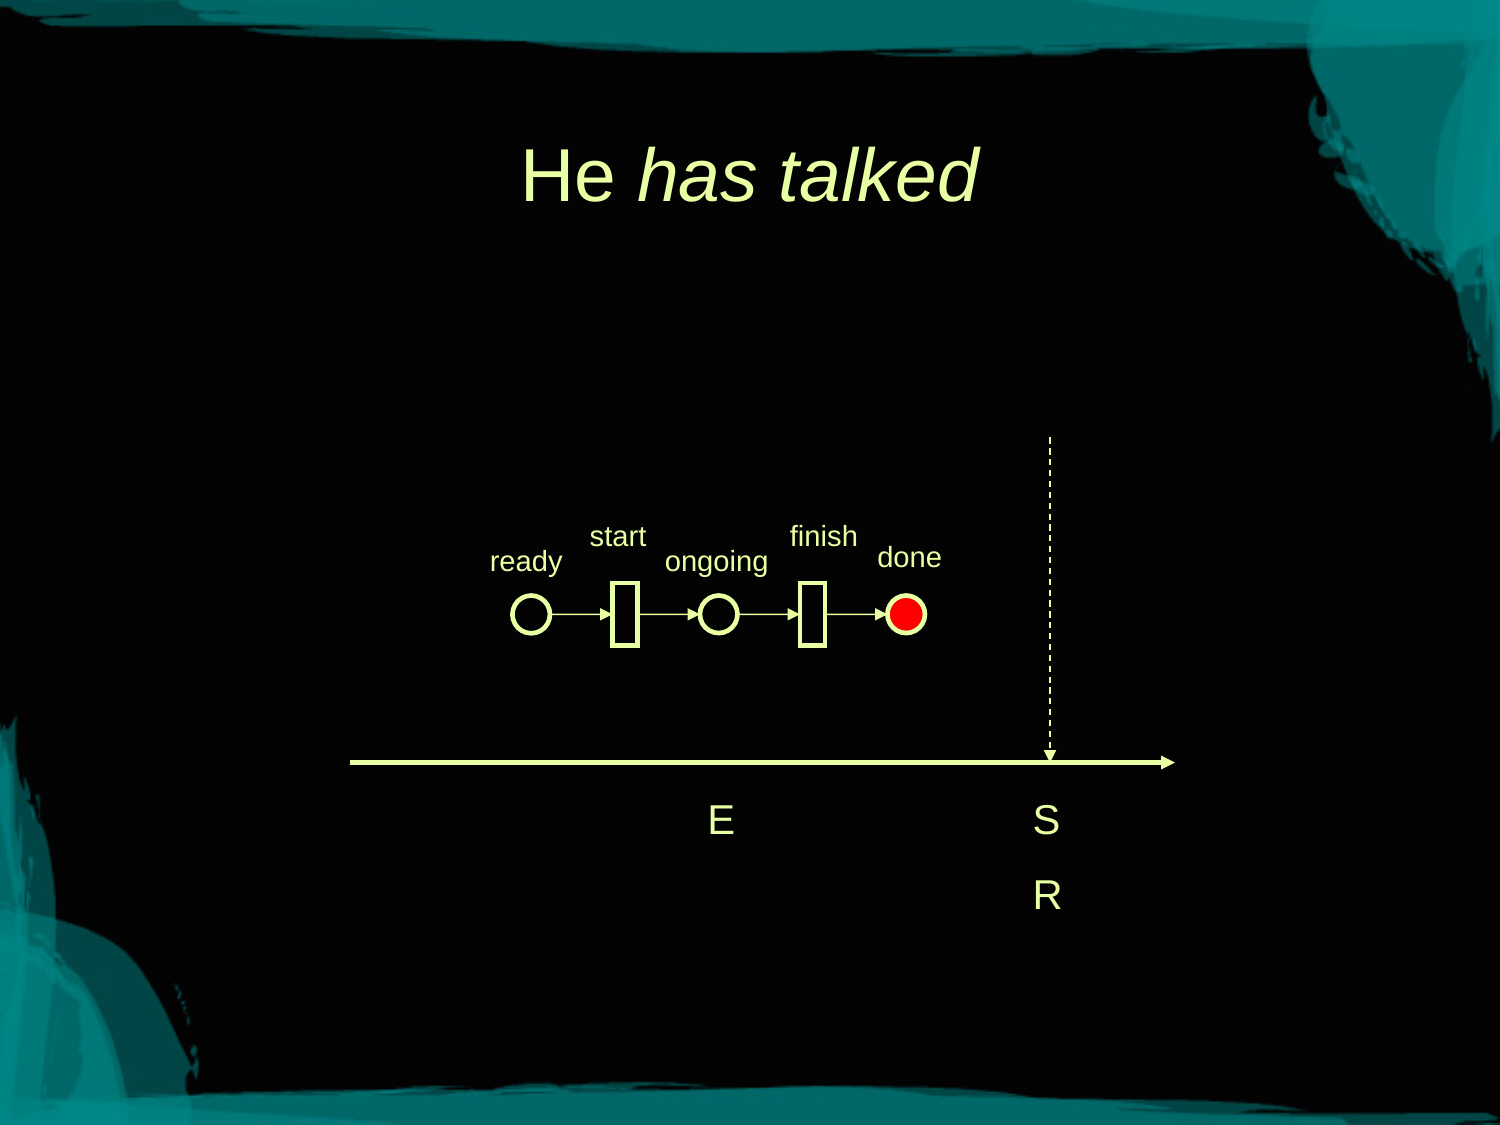

# He has talked
start
finish
done
ready
ongoing
E
S
R